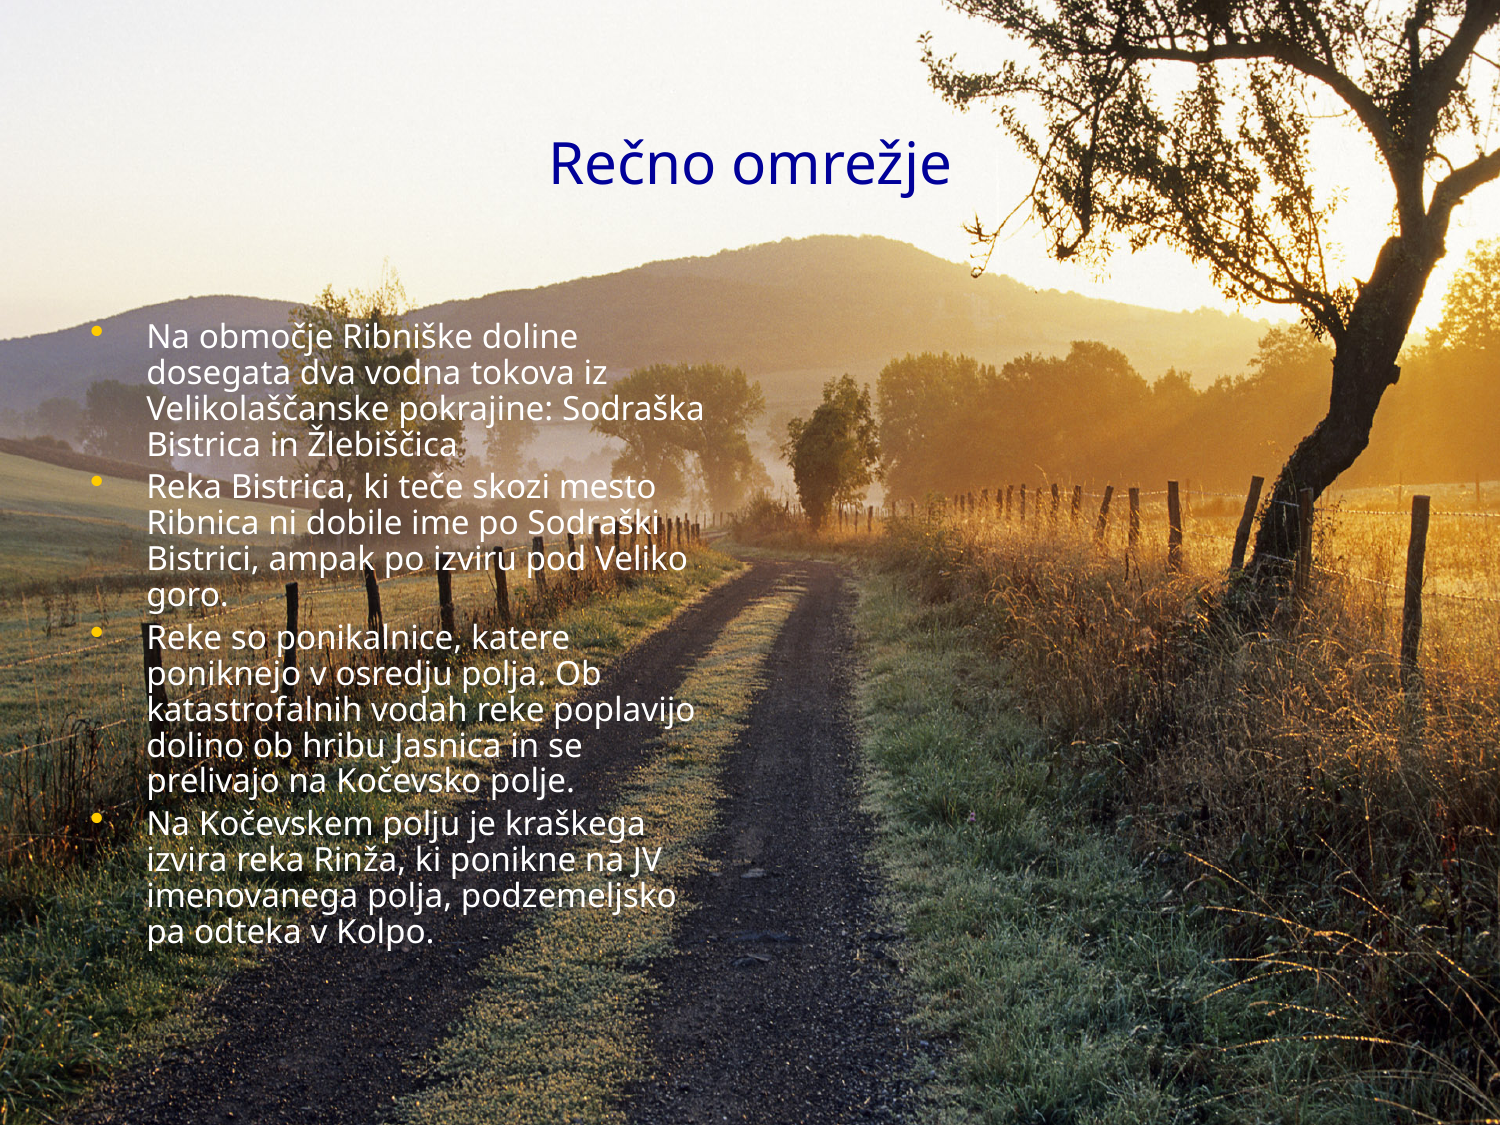

# Rečno omrežje
Na območje Ribniške doline dosegata dva vodna tokova iz Velikolaščanske pokrajine: Sodraška Bistrica in Žlebiščica
Reka Bistrica, ki teče skozi mesto Ribnica ni dobile ime po Sodraški Bistrici, ampak po izviru pod Veliko goro.
Reke so ponikalnice, katere poniknejo v osredju polja. Ob katastrofalnih vodah reke poplavijo dolino ob hribu Jasnica in se prelivajo na Kočevsko polje.
Na Kočevskem polju je kraškega izvira reka Rinža, ki ponikne na JV imenovanega polja, podzemeljsko pa odteka v Kolpo.